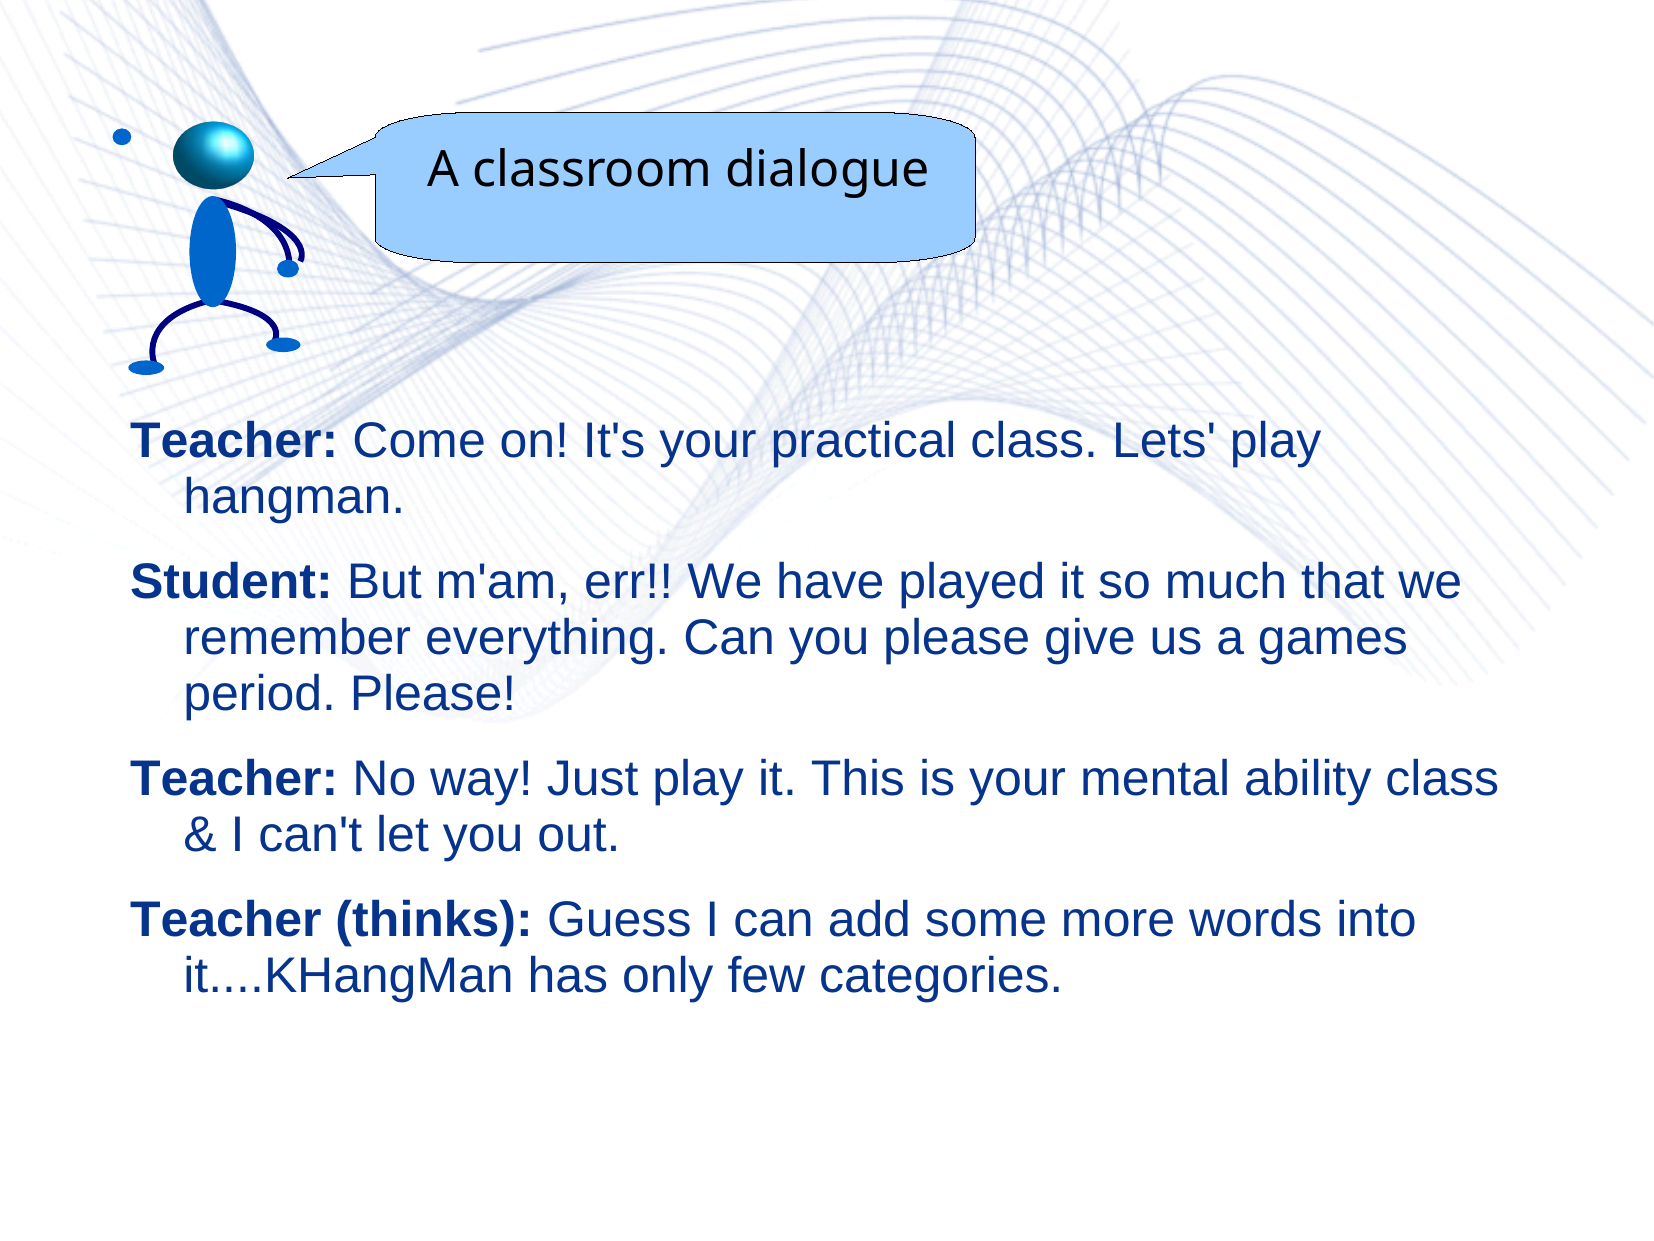

A classroom dialogue
# Teacher: Come on! It's your practical class. Lets' play hangman.
Student: But m'am, err!! We have played it so much that we remember everything. Can you please give us a games period. Please!
Teacher: No way! Just play it. This is your mental ability class & I can't let you out.
Teacher (thinks): Guess I can add some more words into it....KHangMan has only few categories.